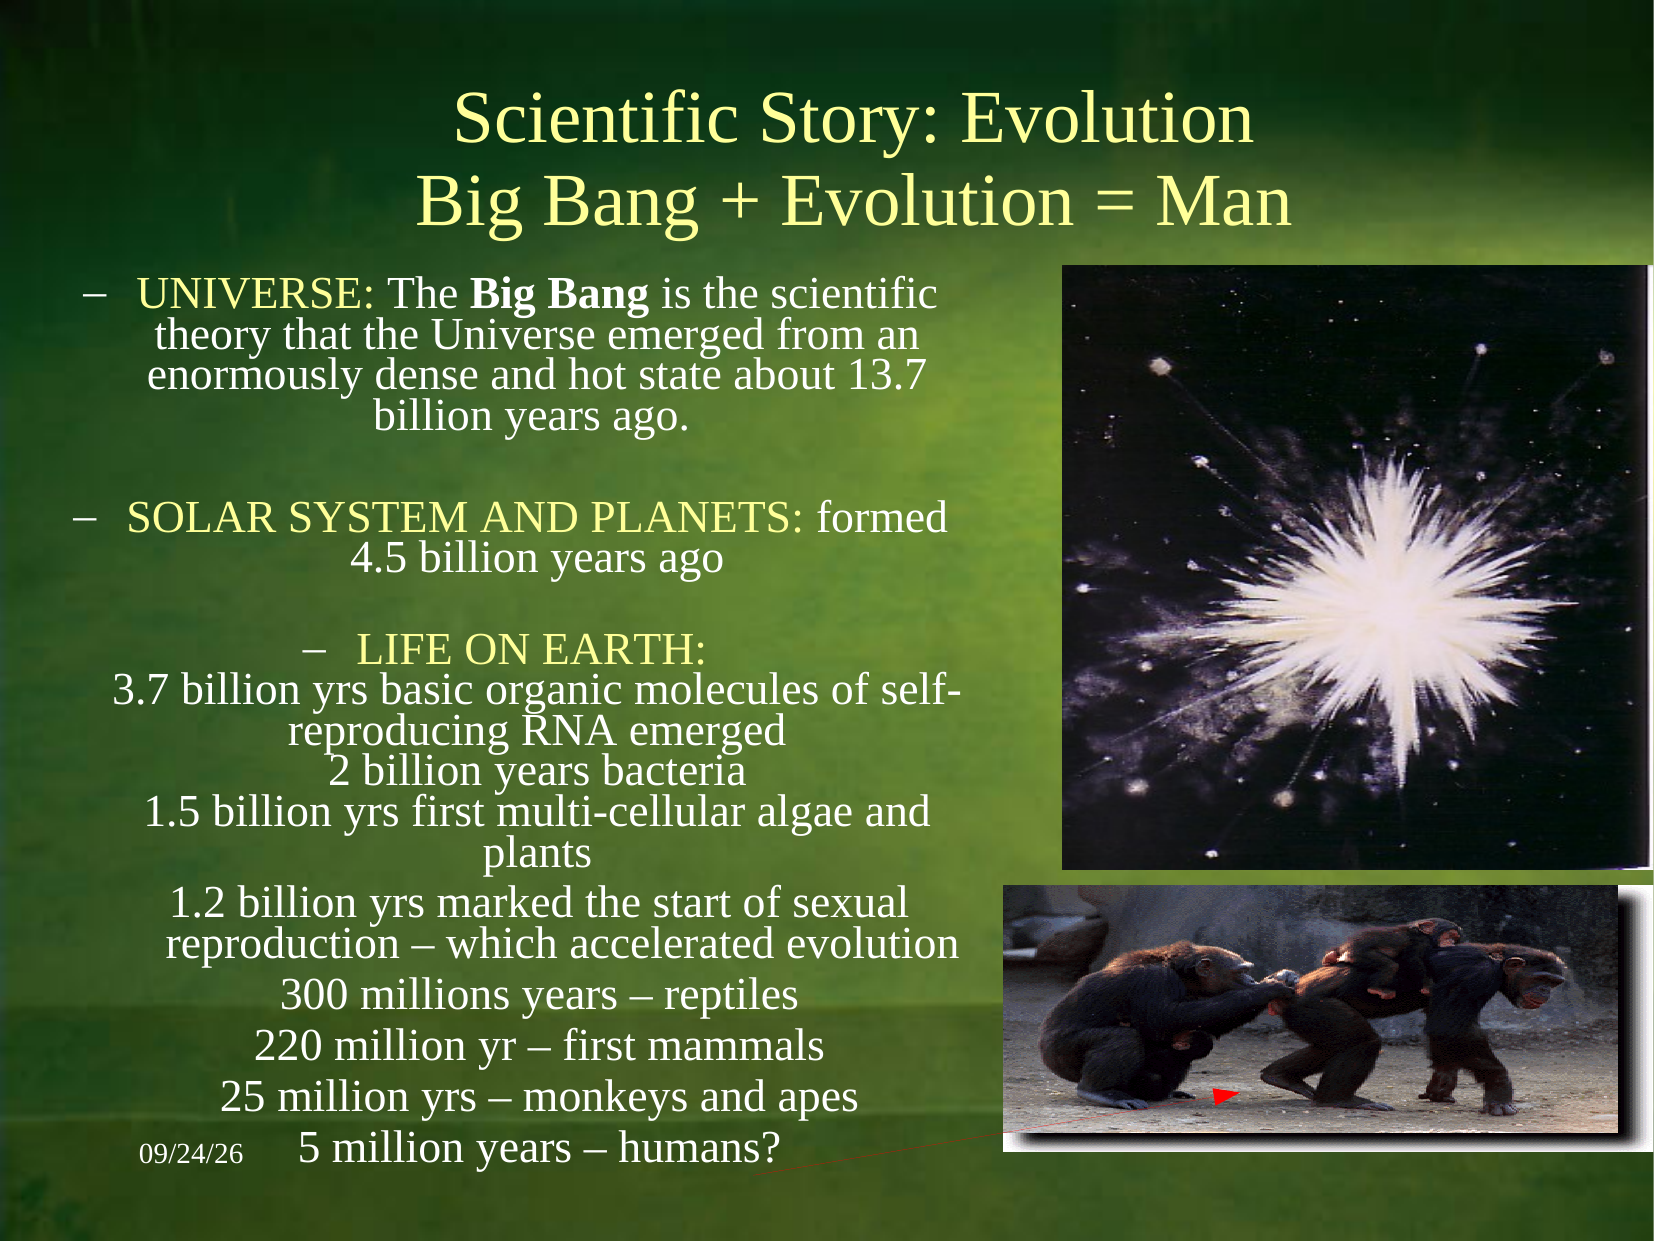

# Scientific Story: Evolution Big Bang + Evolution = Man
UNIVERSE: The Big Bang is the scientific theory that the Universe emerged from an enormously dense and hot state about 13.7 billion years ago.
SOLAR SYSTEM AND PLANETS: formed 4.5 billion years ago
LIFE ON EARTH:
3.7 billion yrs basic organic molecules of self-reproducing RNA emerged
2 billion years bacteria
1.5 billion yrs first multi-cellular algae and plants
1.2 billion yrs marked the start of sexual reproduction – which accelerated evolution
300 millions years – reptiles
220 million yr – first mammals
25 million yrs – monkeys and apes
5 million years – humans?